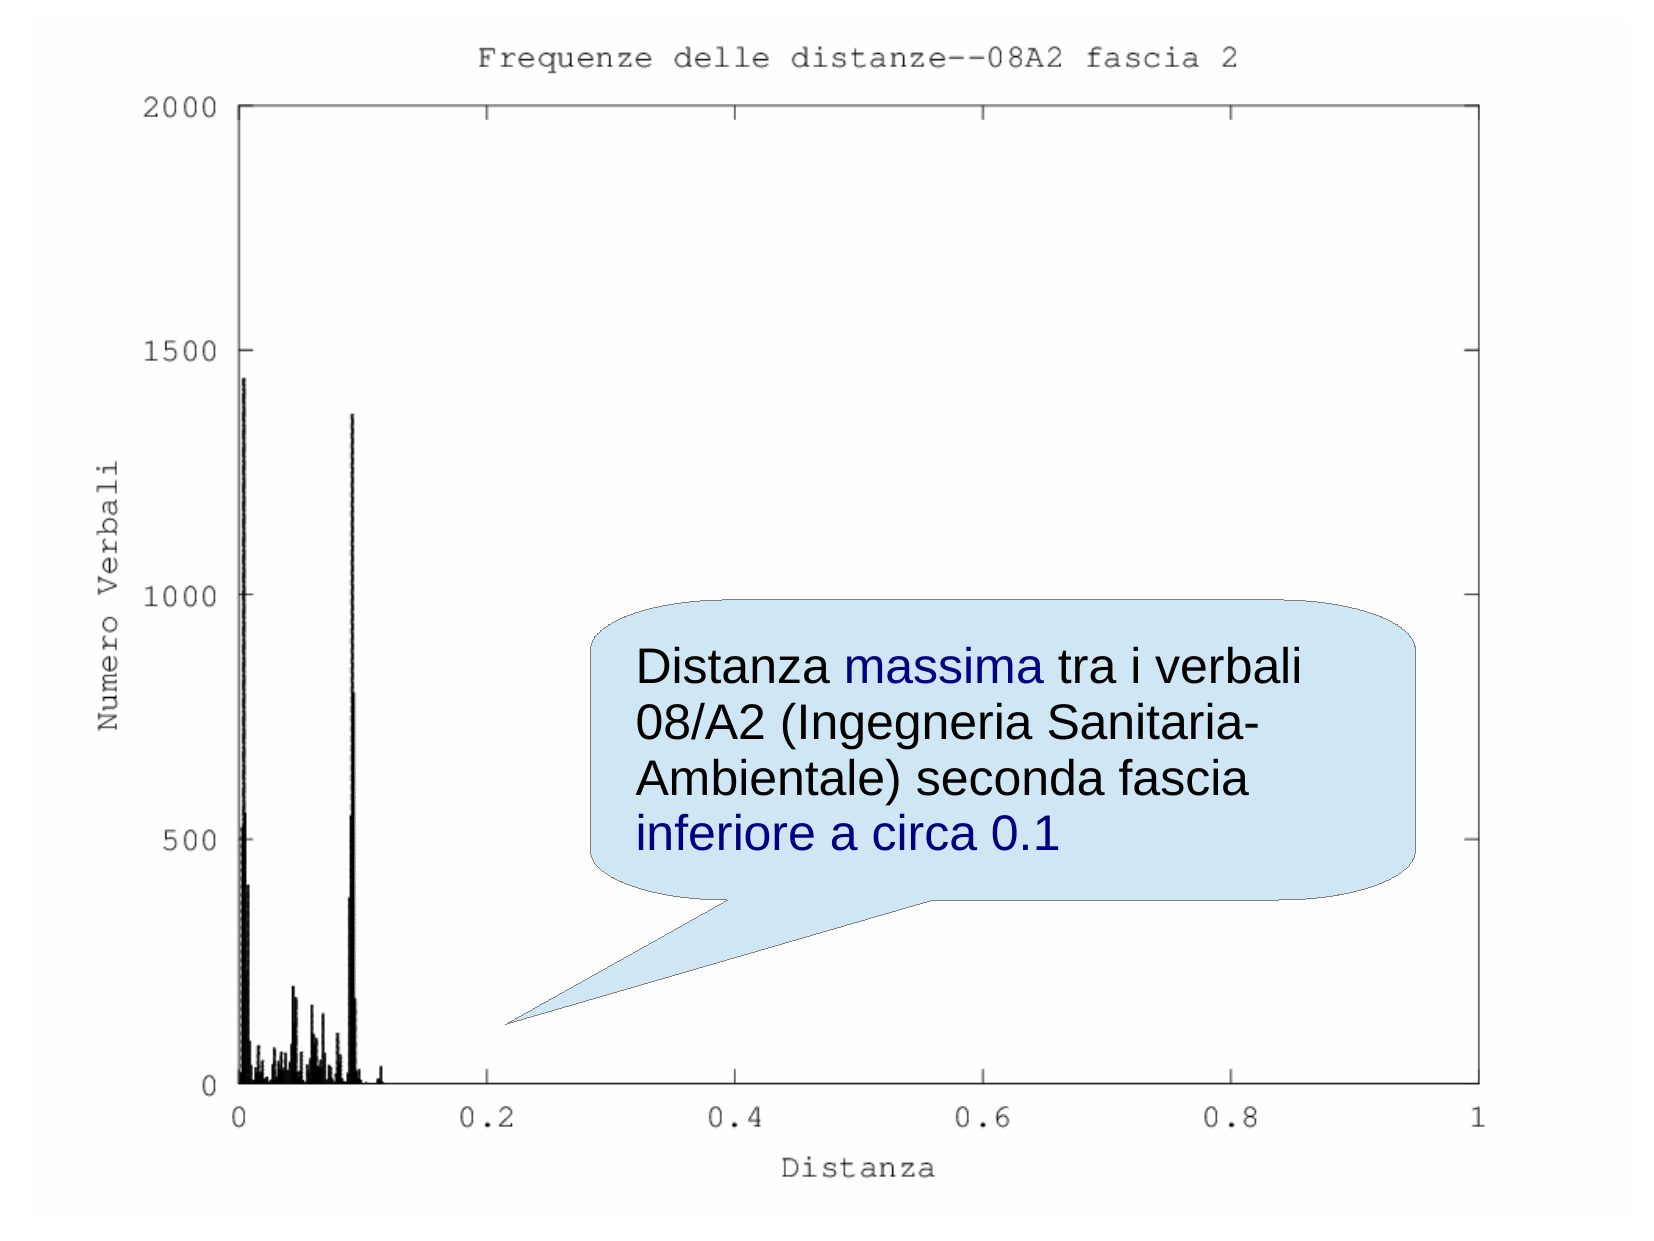

Distanza massima tra i verbali 08/A2 (Ingegneria Sanitaria-Ambientale) seconda fascia inferiore a circa 0.1
28 maggio 2014
Moreno Marzolla
28